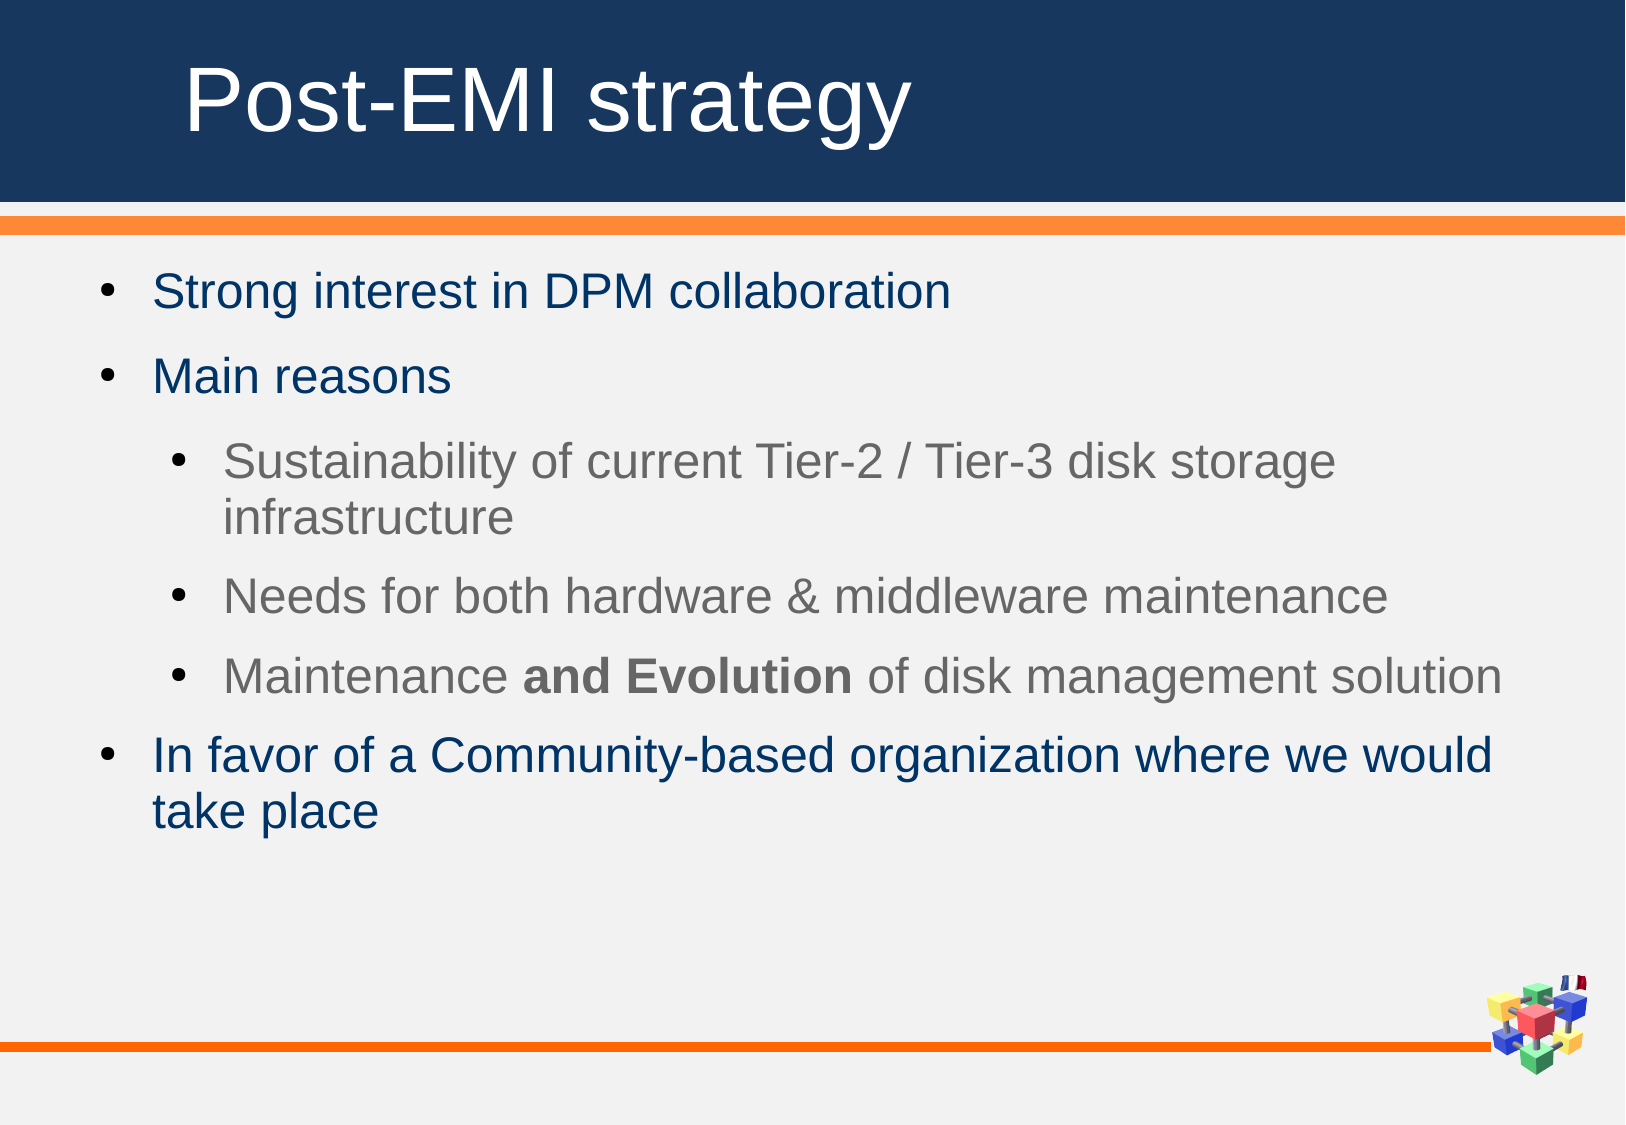

# Post-EMI strategy
Strong interest in DPM collaboration
Main reasons
Sustainability of current Tier-2 / Tier-3 disk storage infrastructure
Needs for both hardware & middleware maintenance
Maintenance and Evolution of disk management solution
In favor of a Community-based organization where we would take place